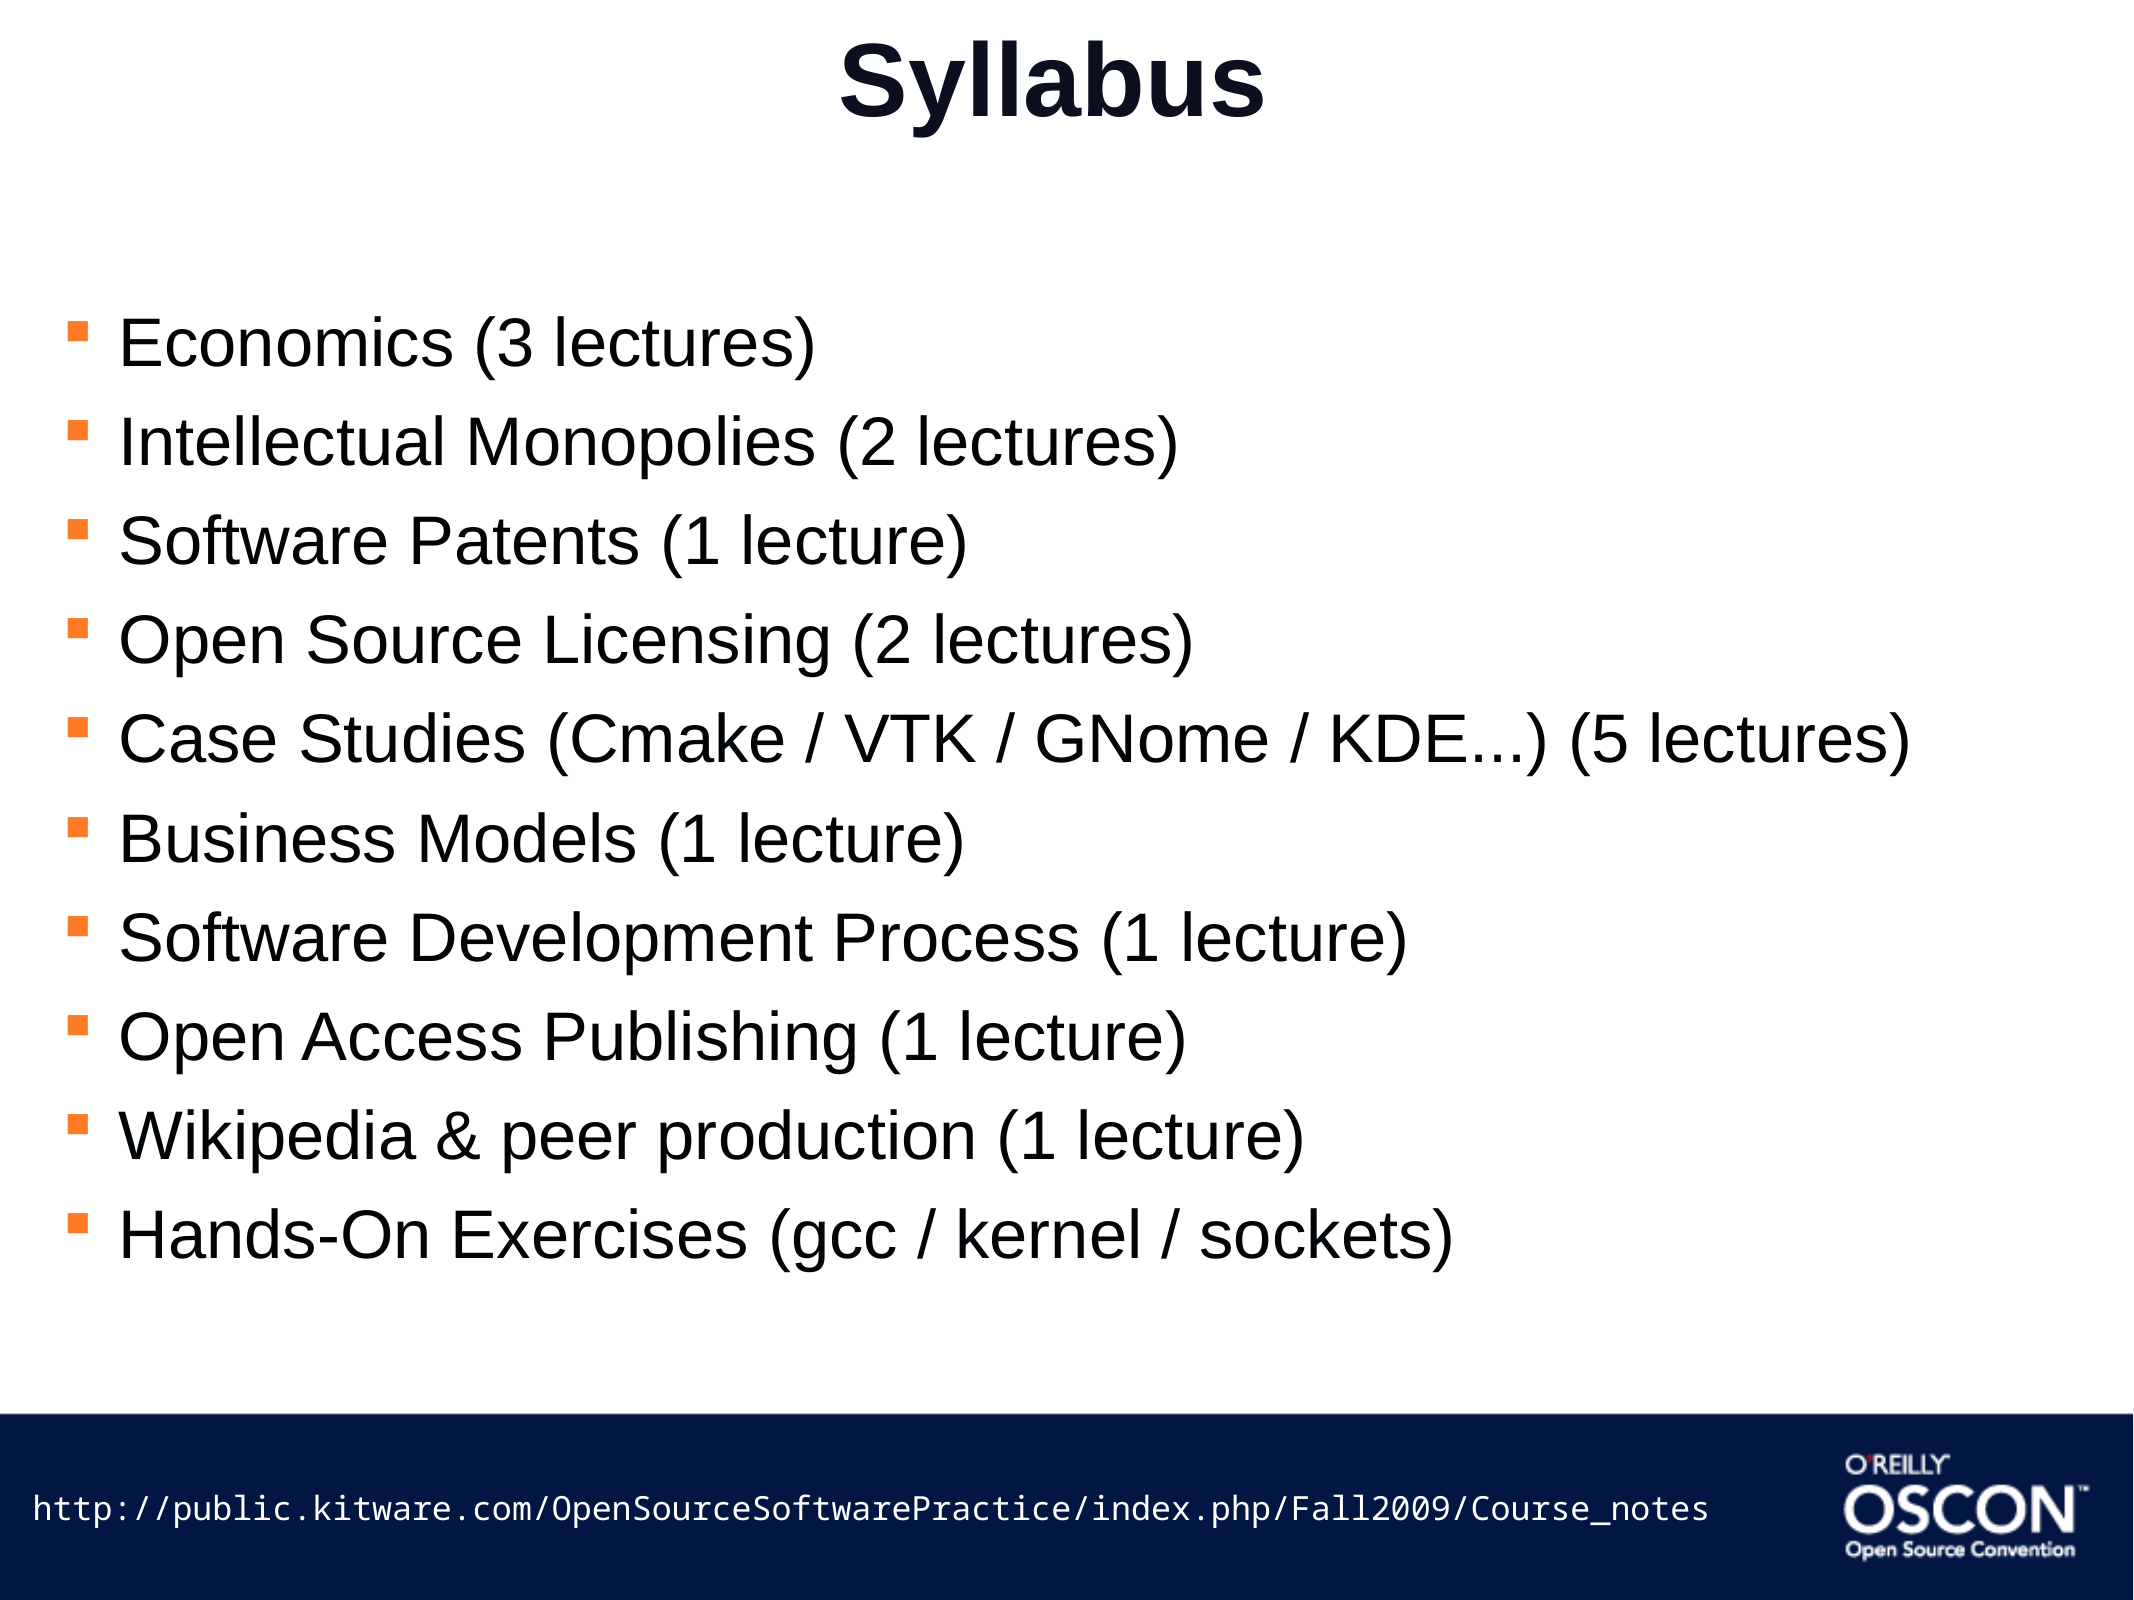

# Syllabus
Economics (3 lectures)
Intellectual Monopolies (2 lectures)
Software Patents (1 lecture)
Open Source Licensing (2 lectures)
Case Studies (Cmake / VTK / GNome / KDE...) (5 lectures)
Business Models (1 lecture)
Software Development Process (1 lecture)
Open Access Publishing (1 lecture)
Wikipedia & peer production (1 lecture)
Hands-On Exercises (gcc / kernel / sockets)
http://public.kitware.com/OpenSourceSoftwarePractice/index.php/Fall2009/Course_notes